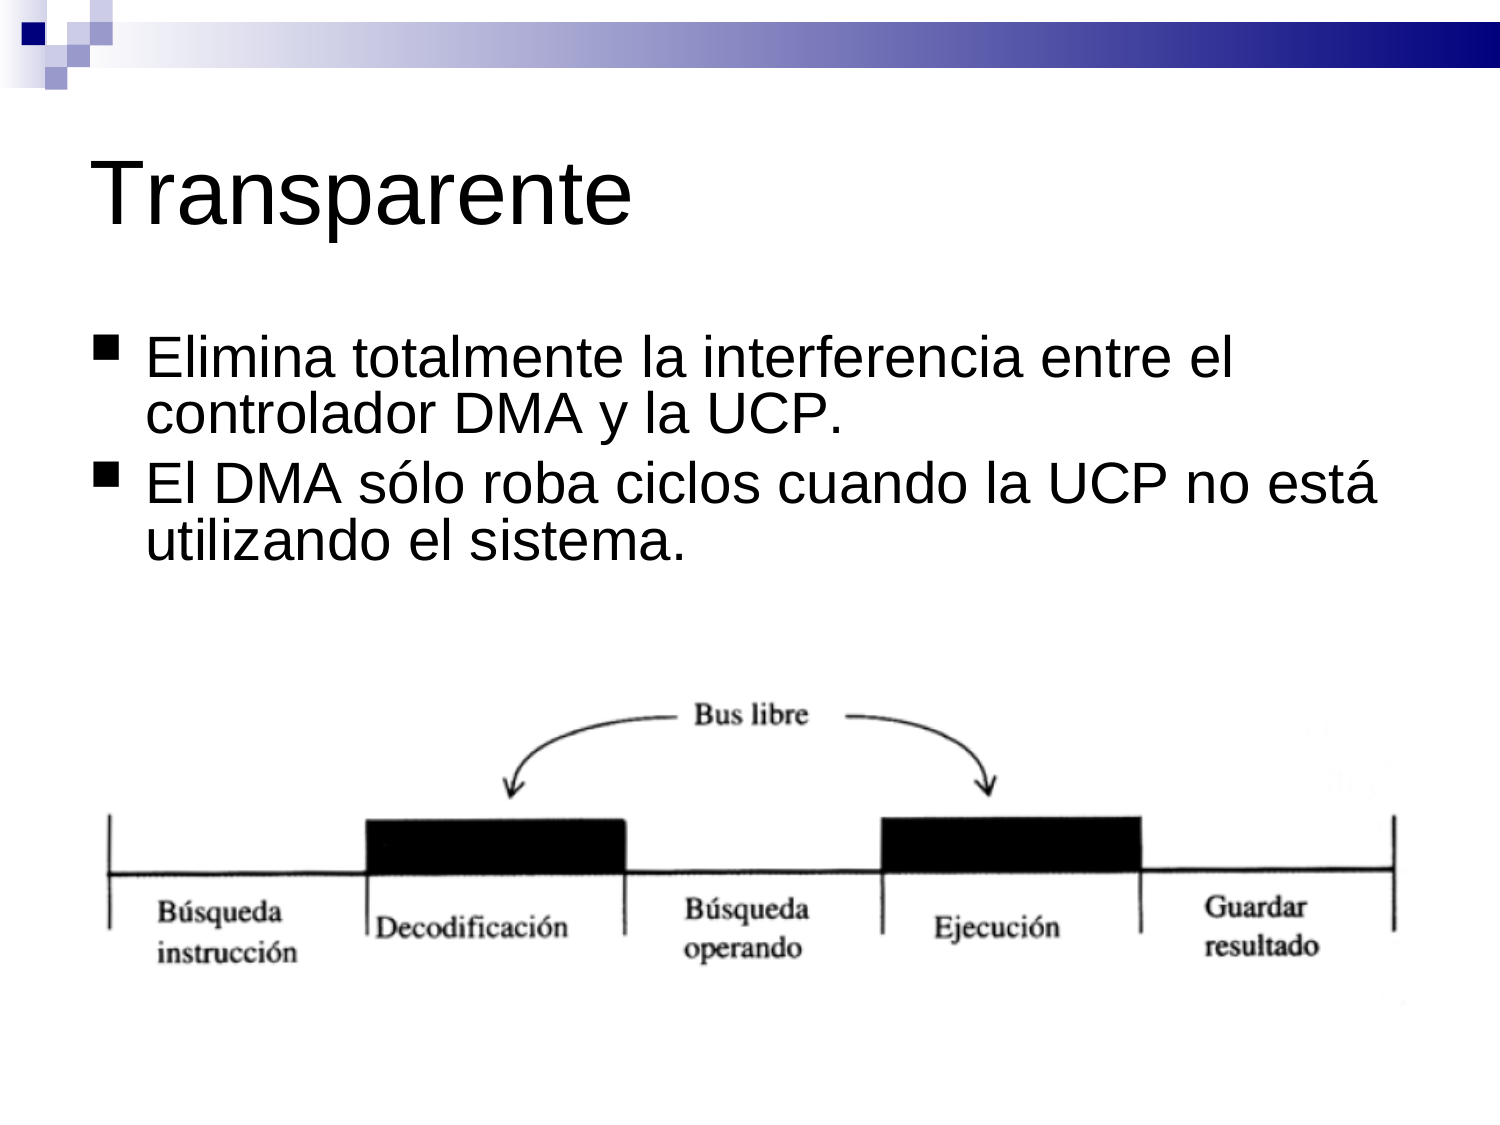

# Transparente
Elimina totalmente la interferencia entre el controlador DMA y la UCP.
El DMA sólo roba ciclos cuando la UCP no está utilizando el sistema.